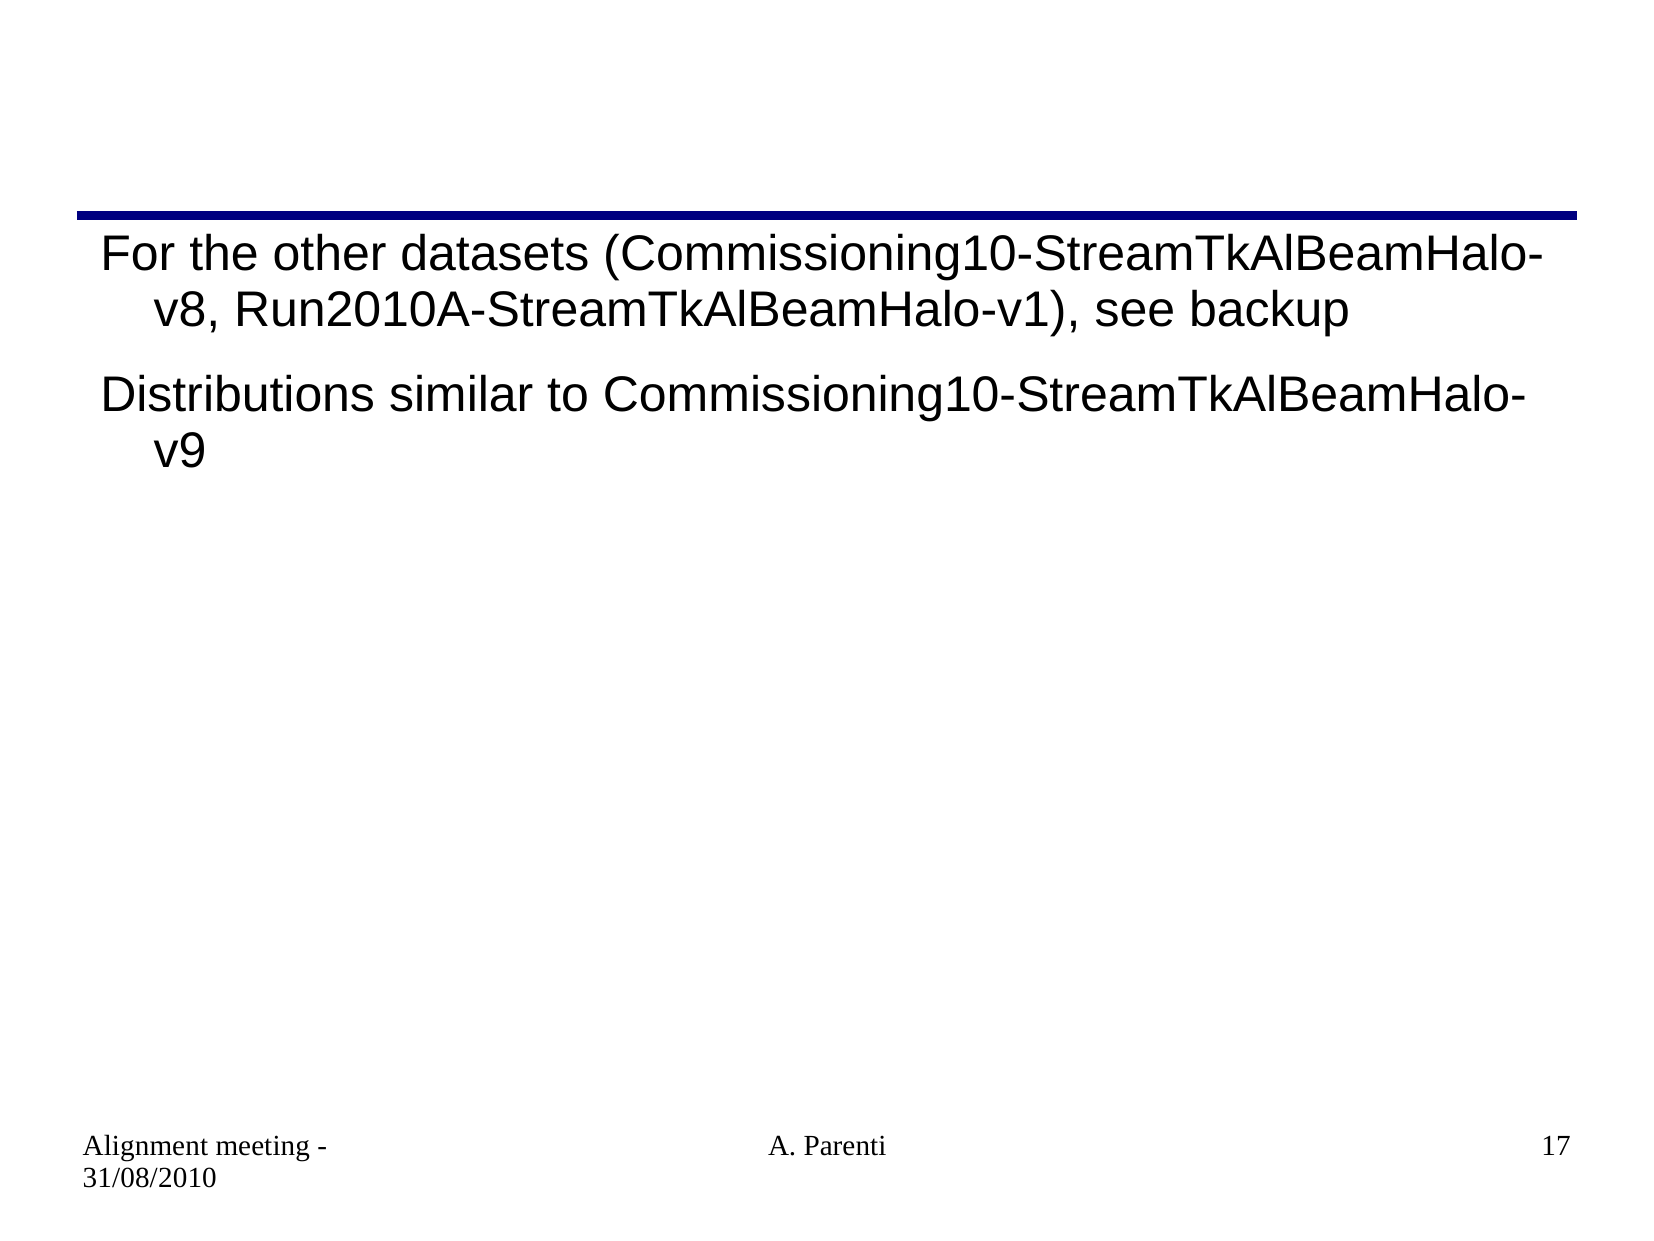

#
For the other datasets (Commissioning10-StreamTkAlBeamHalo-v8, Run2010A-StreamTkAlBeamHalo-v1), see backup
Distributions similar to Commissioning10-StreamTkAlBeamHalo-v9
17